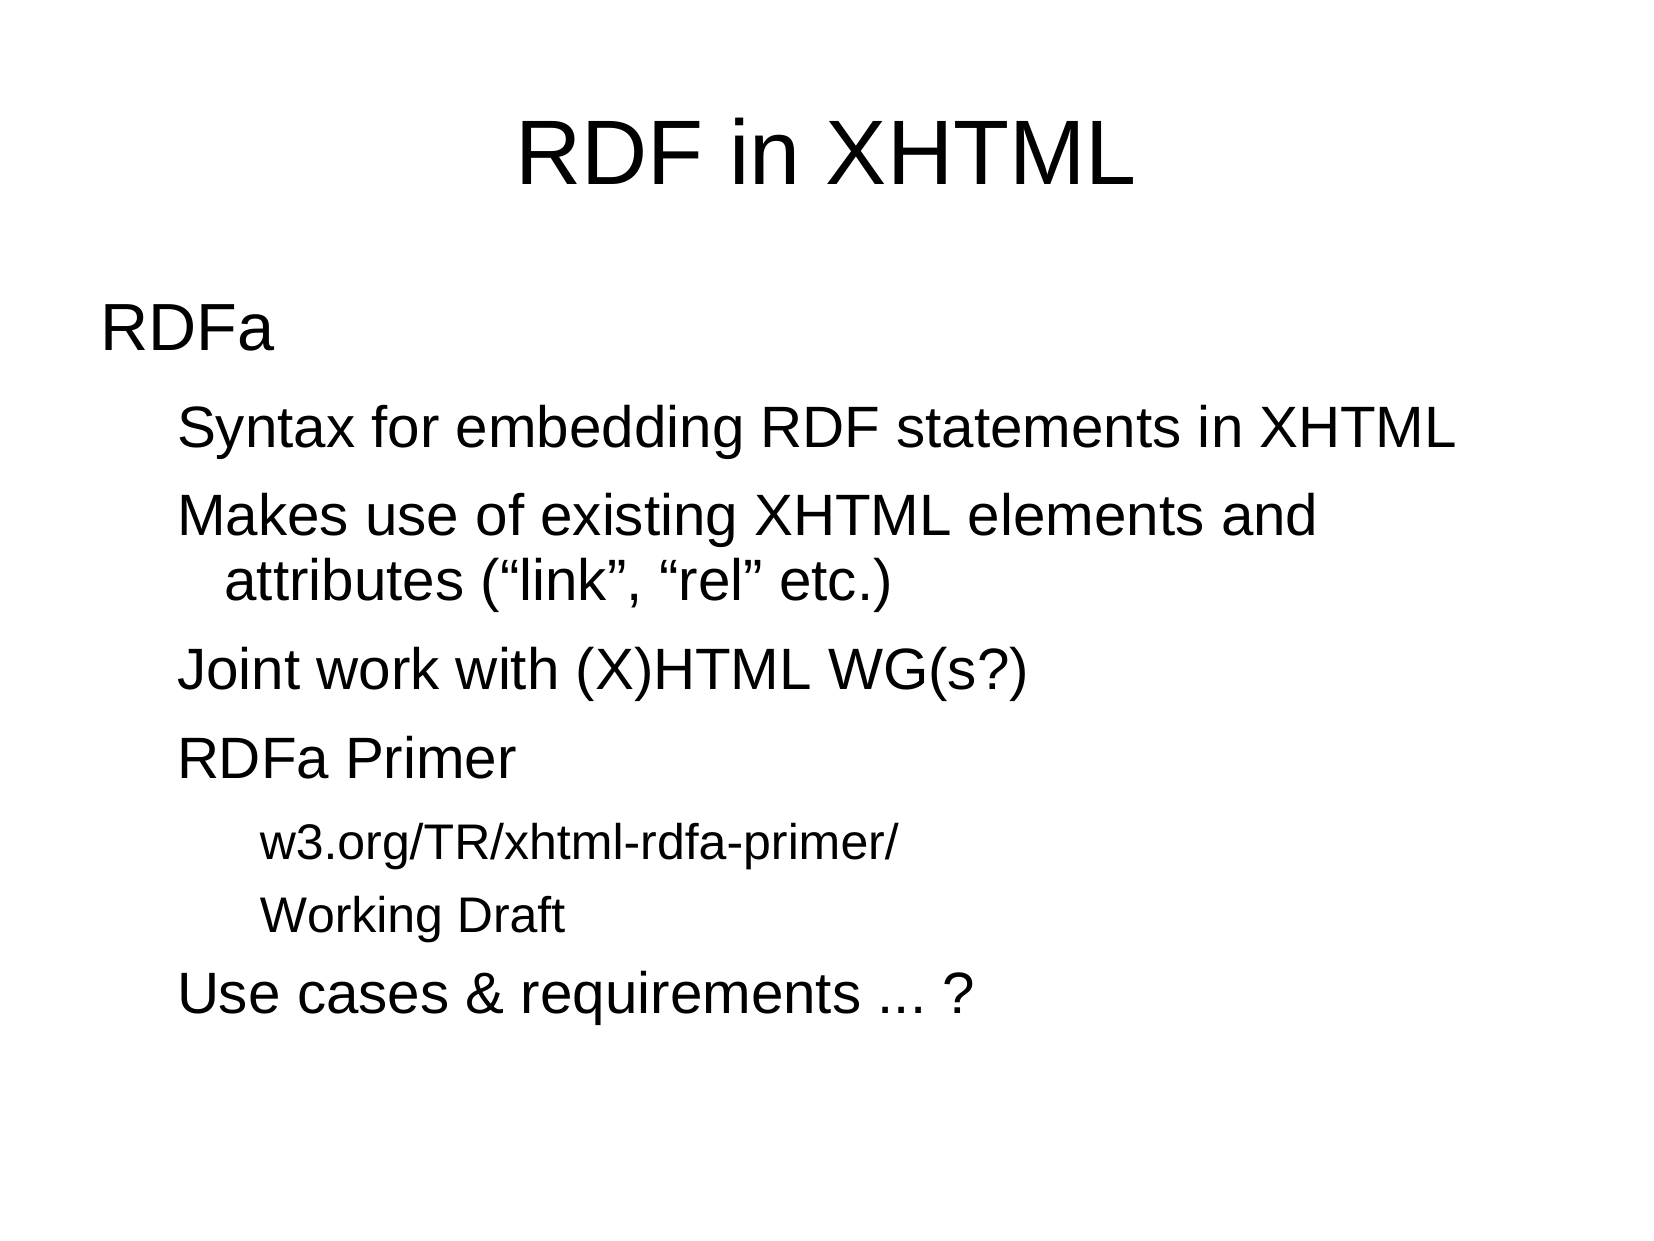

# RDF in XHTML
RDFa
Syntax for embedding RDF statements in XHTML
Makes use of existing XHTML elements and attributes (“link”, “rel” etc.)
Joint work with (X)HTML WG(s?)
RDFa Primer
w3.org/TR/xhtml-rdfa-primer/
Working Draft
Use cases & requirements ... ?